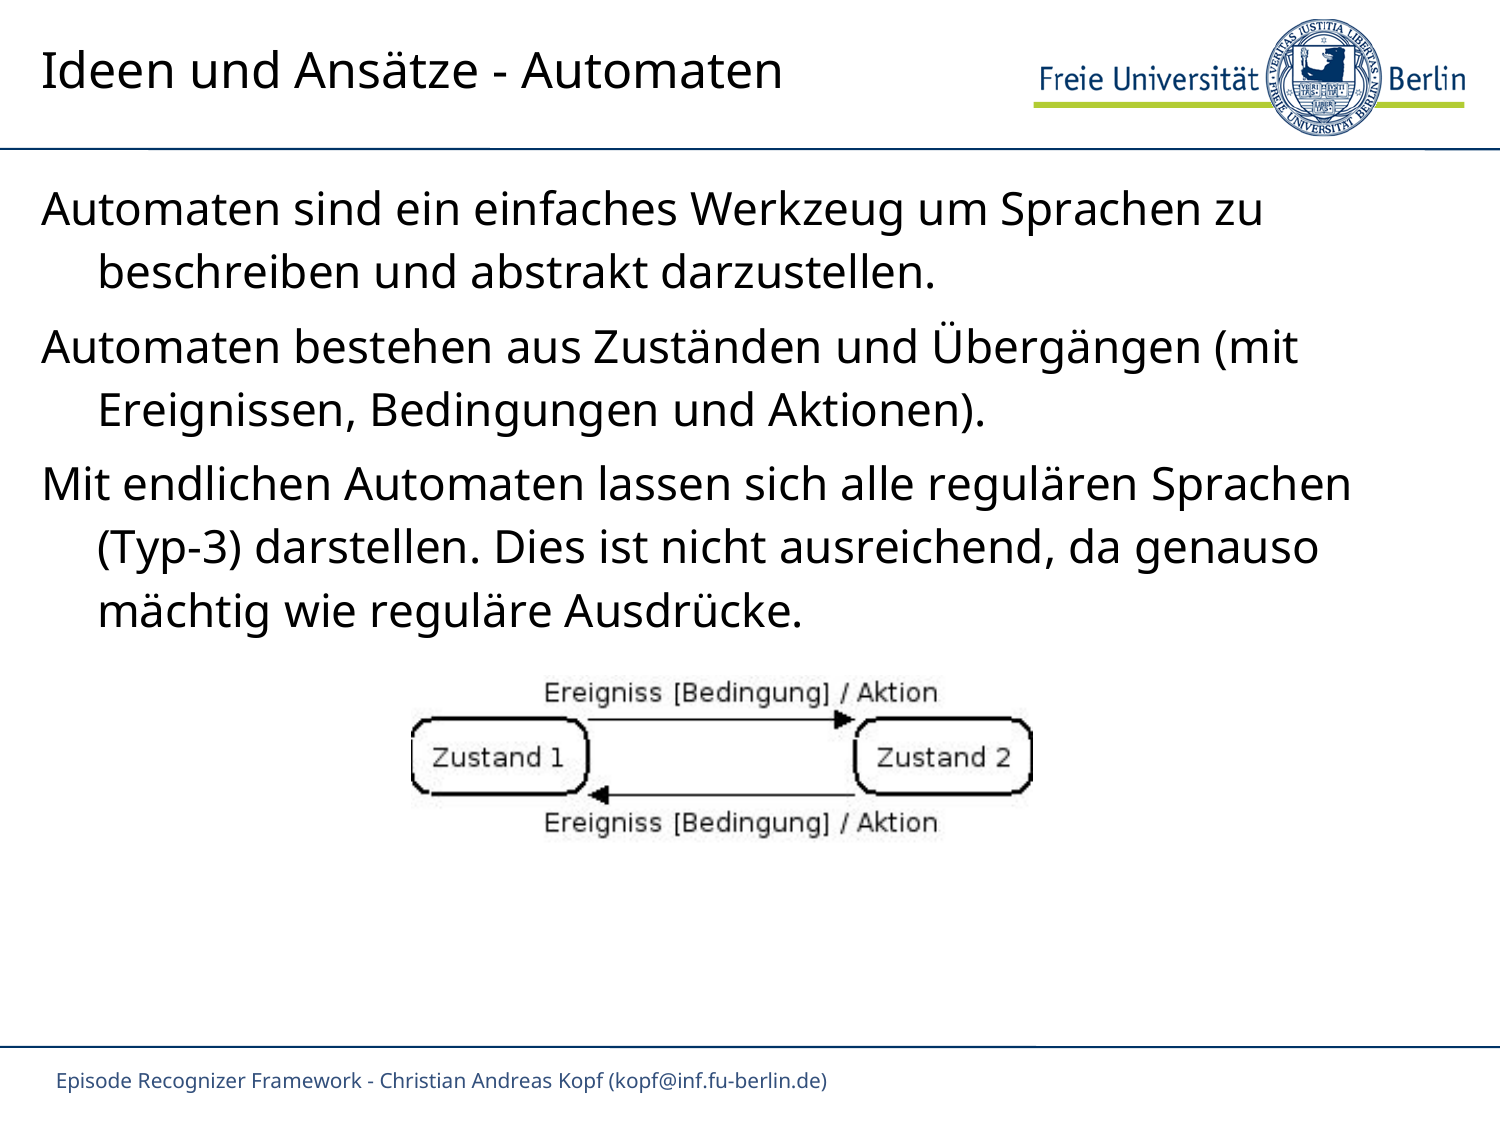

# Ideen und Ansätze - Automaten
Automaten sind ein einfaches Werkzeug um Sprachen zu beschreiben und abstrakt darzustellen.
Automaten bestehen aus Zuständen und Übergängen (mit Ereignissen, Bedingungen und Aktionen).
Mit endlichen Automaten lassen sich alle regulären Sprachen (Typ-3) darstellen. Dies ist nicht ausreichend, da genauso mächtig wie reguläre Ausdrücke.
Episode Recognizer Framework - Christian Andreas Kopf (kopf@inf.fu-berlin.de)